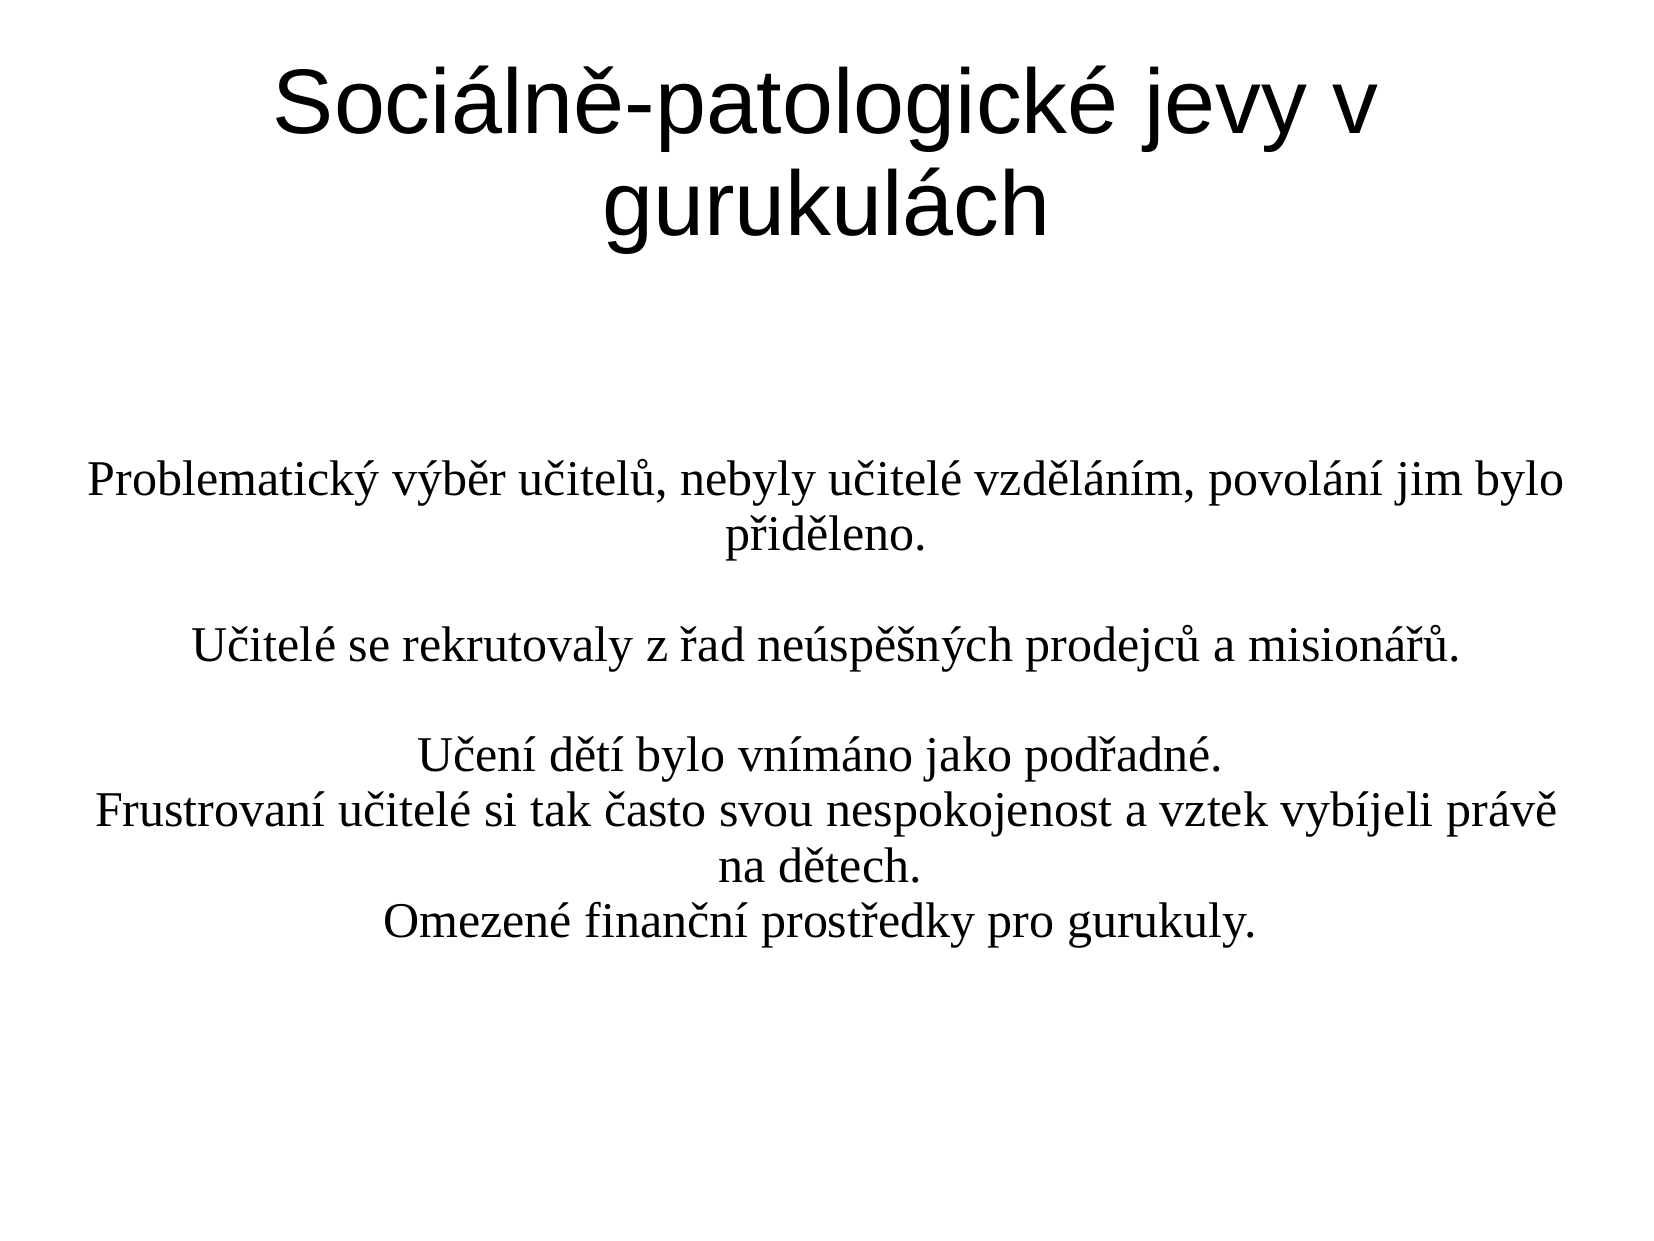

# Sociálně-patologické jevy v gurukulách
Problematický výběr učitelů, nebyly učitelé vzděláním, povolání jim bylo přiděleno.
 Učitelé se rekrutovaly z řad neúspěšných prodejců a misionářů.
Učení dětí bylo vnímáno jako podřadné.
Frustrovaní učitelé si tak často svou nespokojenost a vztek vybíjeli právě na dětech.
Omezené finanční prostředky pro gurukuly.